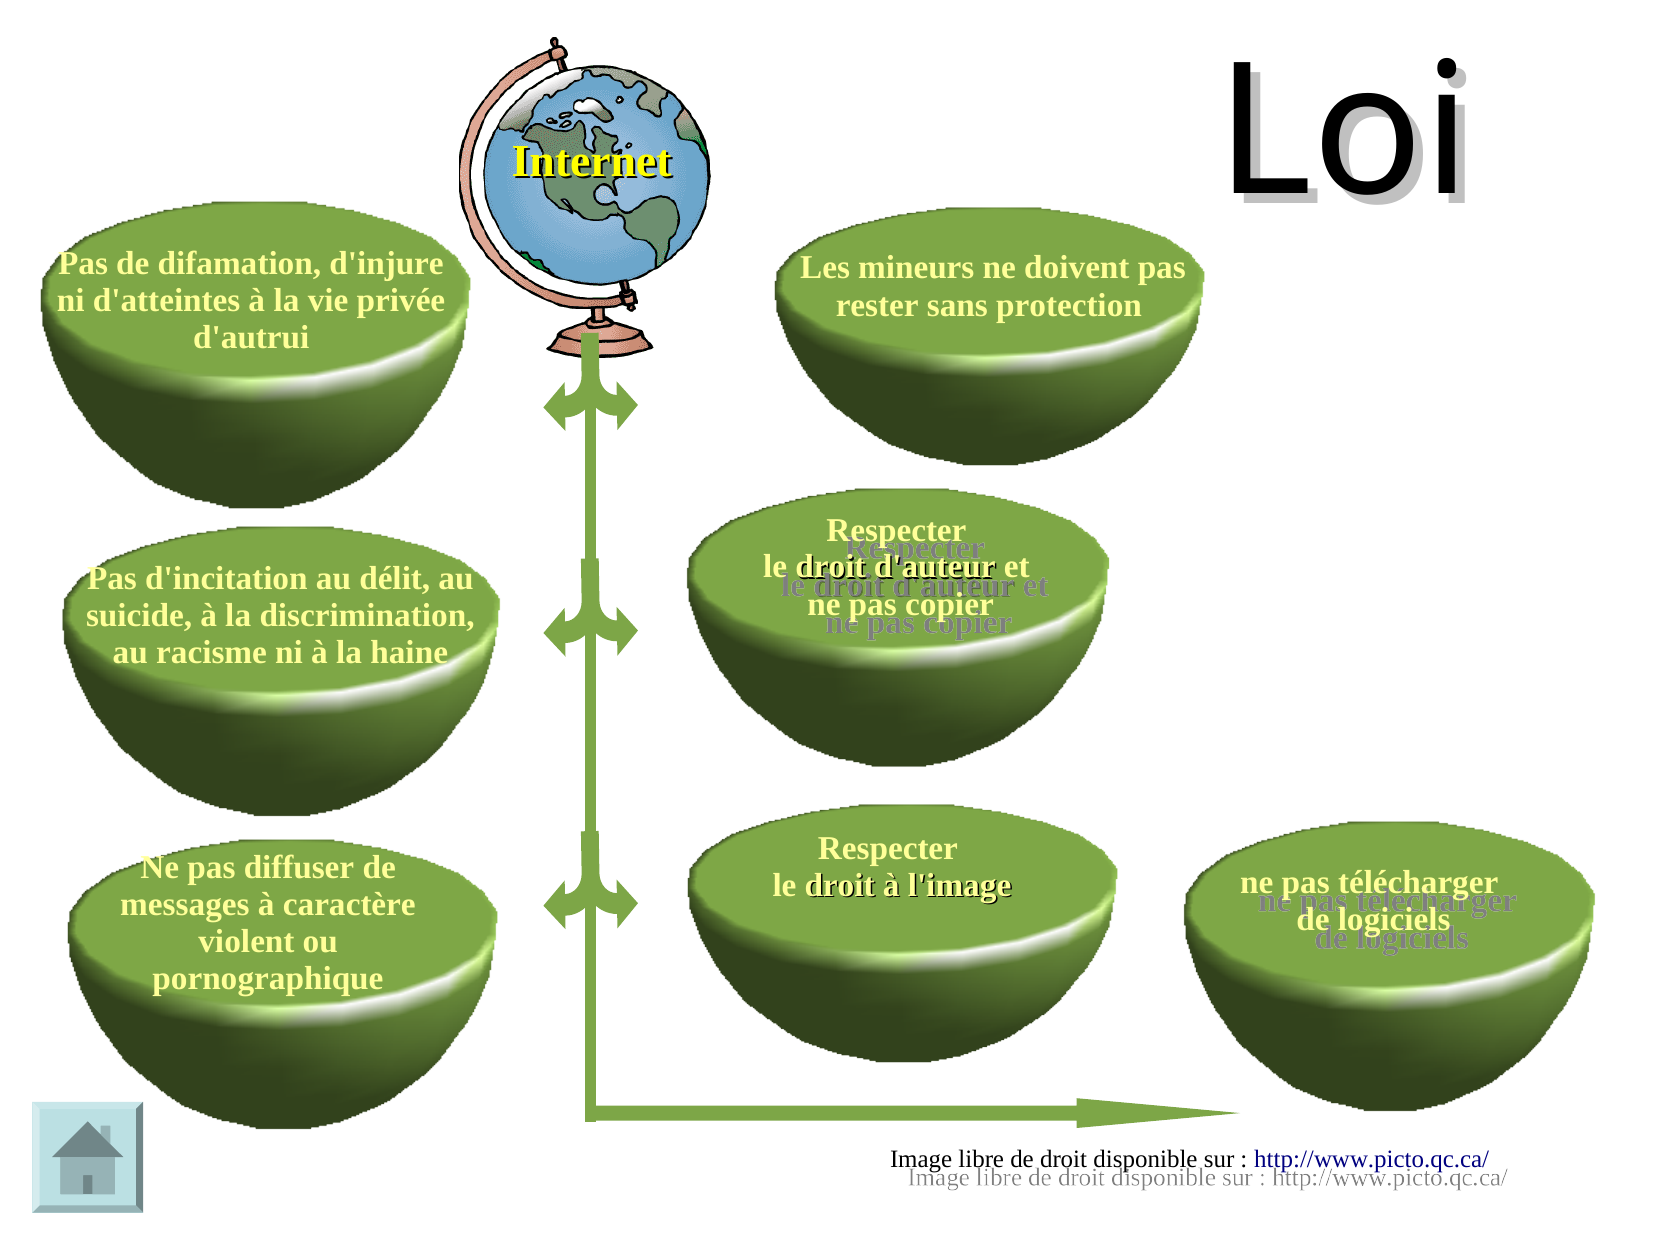

# Loi
Internet
Pas de difamation, d'injure ni d'atteintes à la vie privée d'autrui
Les mineurs ne doivent pas rester sans protection
Respecter
le droit d'auteur et
ne pas copier
Pas d'incitation au délit, au suicide, à la discrimination, au racisme ni à la haine
ne pas télécharger
 de logiciels
Respecter
le droit à l'image
Ne pas diffuser de messages à caractère violent ou pornographique
Image libre de droit disponible sur : http://www.picto.qc.ca/